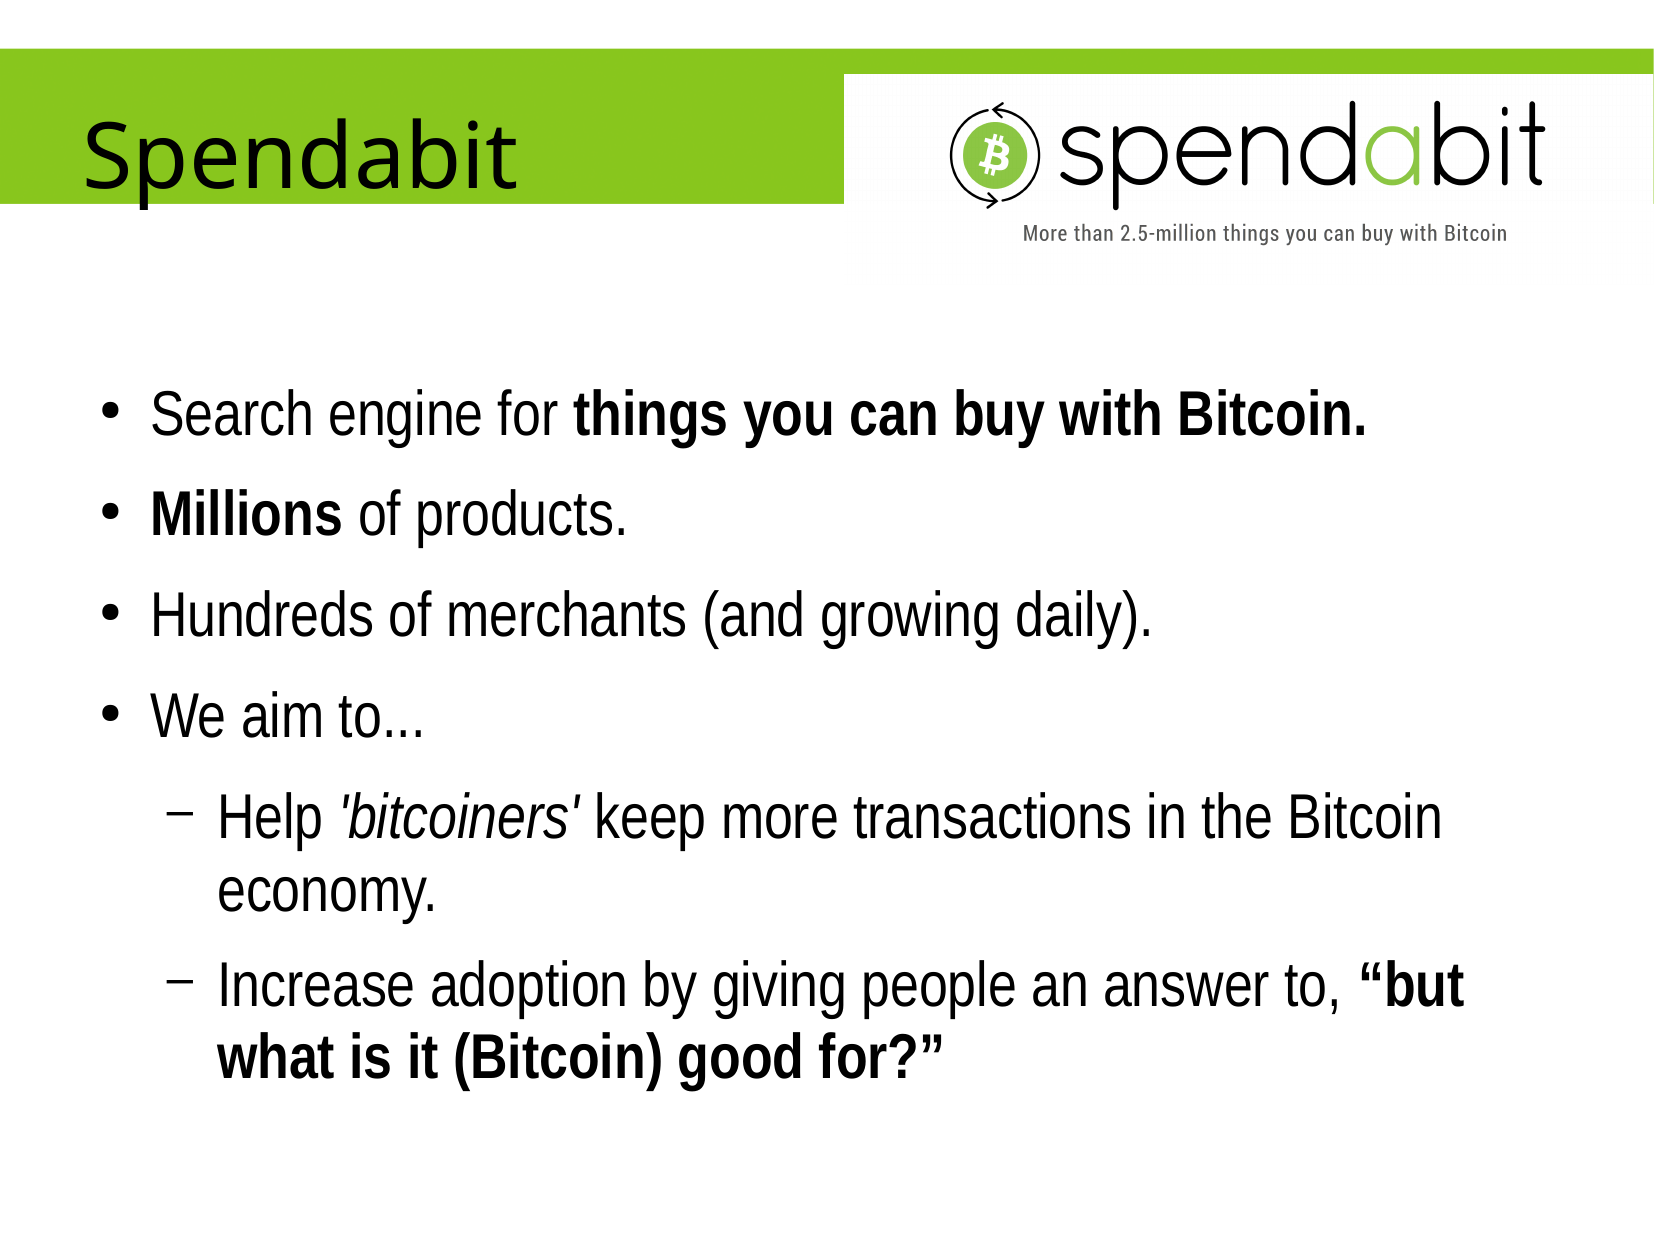

# Spendabit
Search engine for things you can buy with Bitcoin.
Millions of products.
Hundreds of merchants (and growing daily).
We aim to...
Help 'bitcoiners' keep more transactions in the Bitcoin economy.
Increase adoption by giving people an answer to, “but what is it (Bitcoin) good for?”